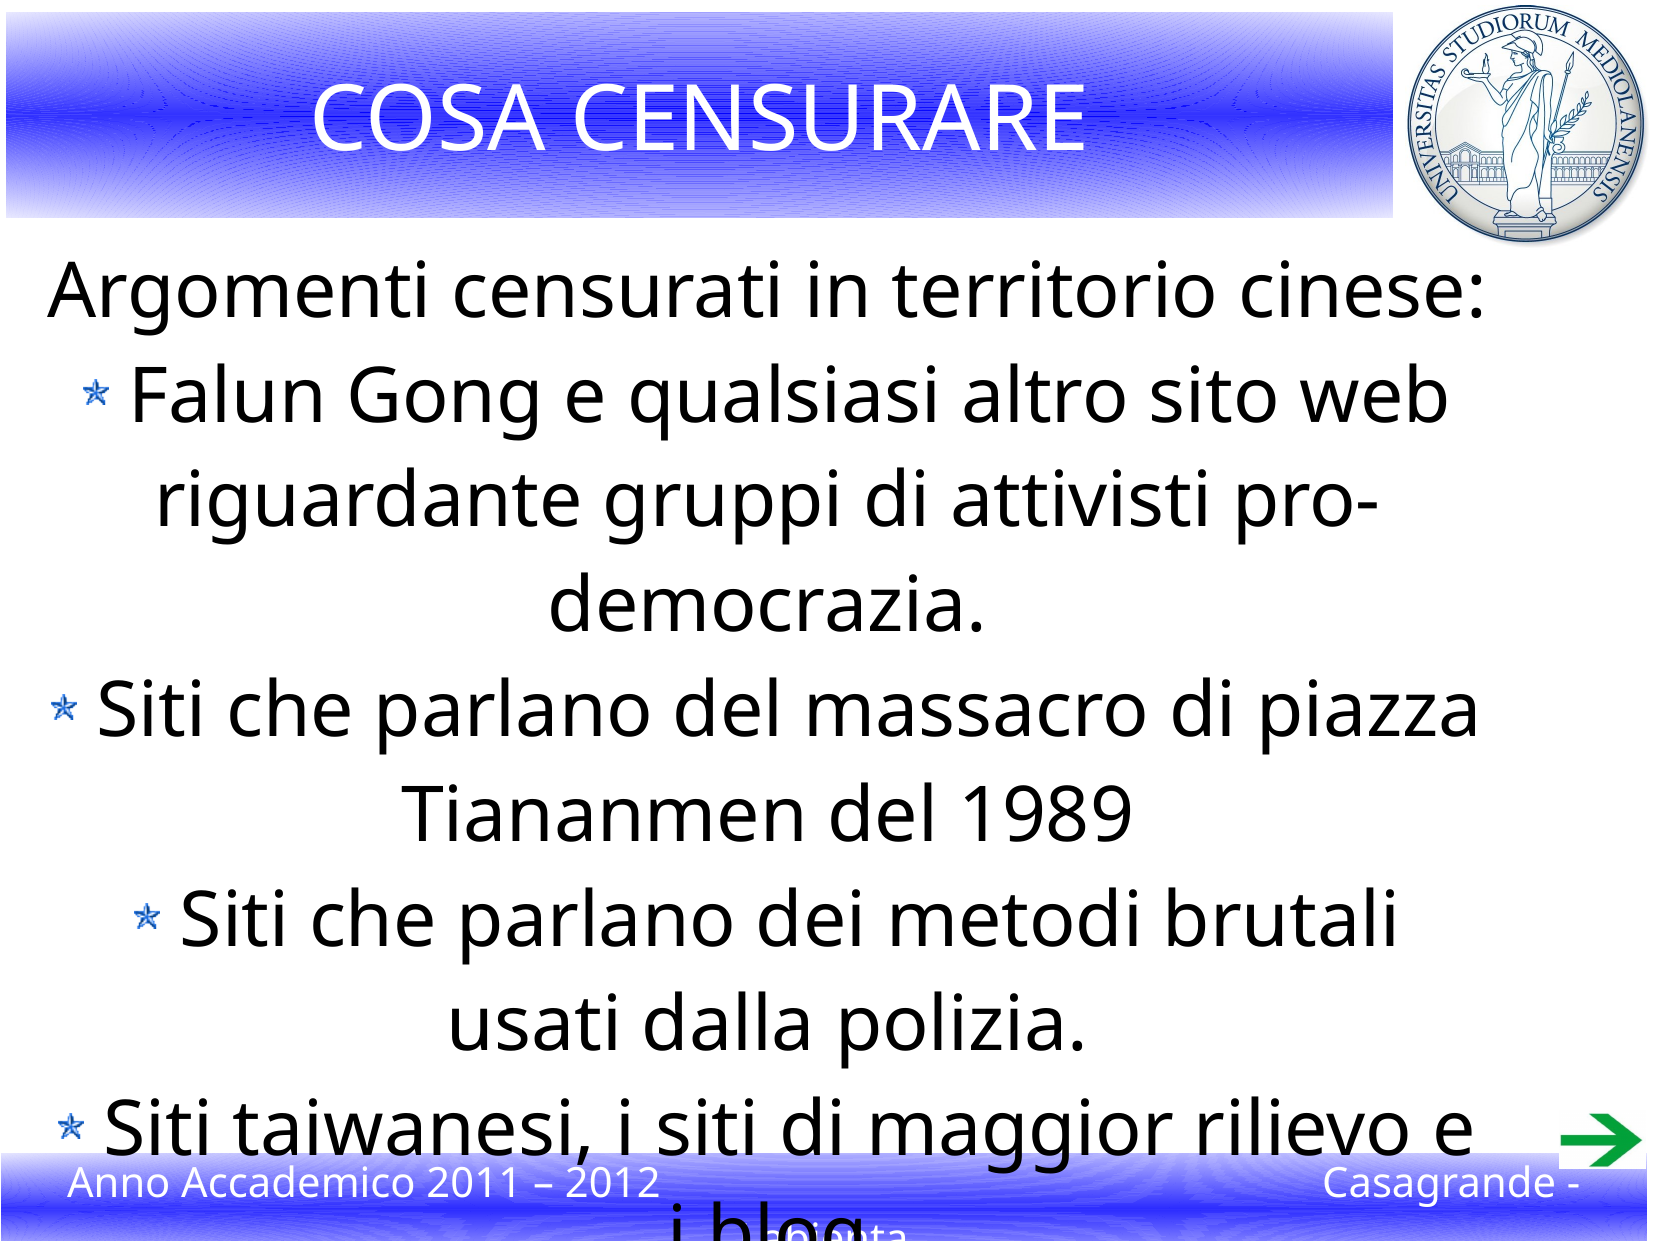

# COSA CENSURARE
Argomenti censurati in territorio cinese:
 Falun Gong e qualsiasi altro sito web riguardante gruppi di attivisti pro-democrazia.
 Siti che parlano del massacro di piazza Tiananmen del 1989
 Siti che parlano dei metodi brutali usati dalla polizia.
 Siti taiwanesi, i siti di maggior rilievo e i blog
 Siti contenenti oscenità e pornografia
 Siti che parlano del Dalai Lama e che fanno riferimento ai suoi insegnamenti.
 Qualsiasi sito web ritenuto sovversivo o atto a fornire un servizio per bypassare il firewall.
Anno Accademico 2011 – 2012 									Casagrande - Labienta